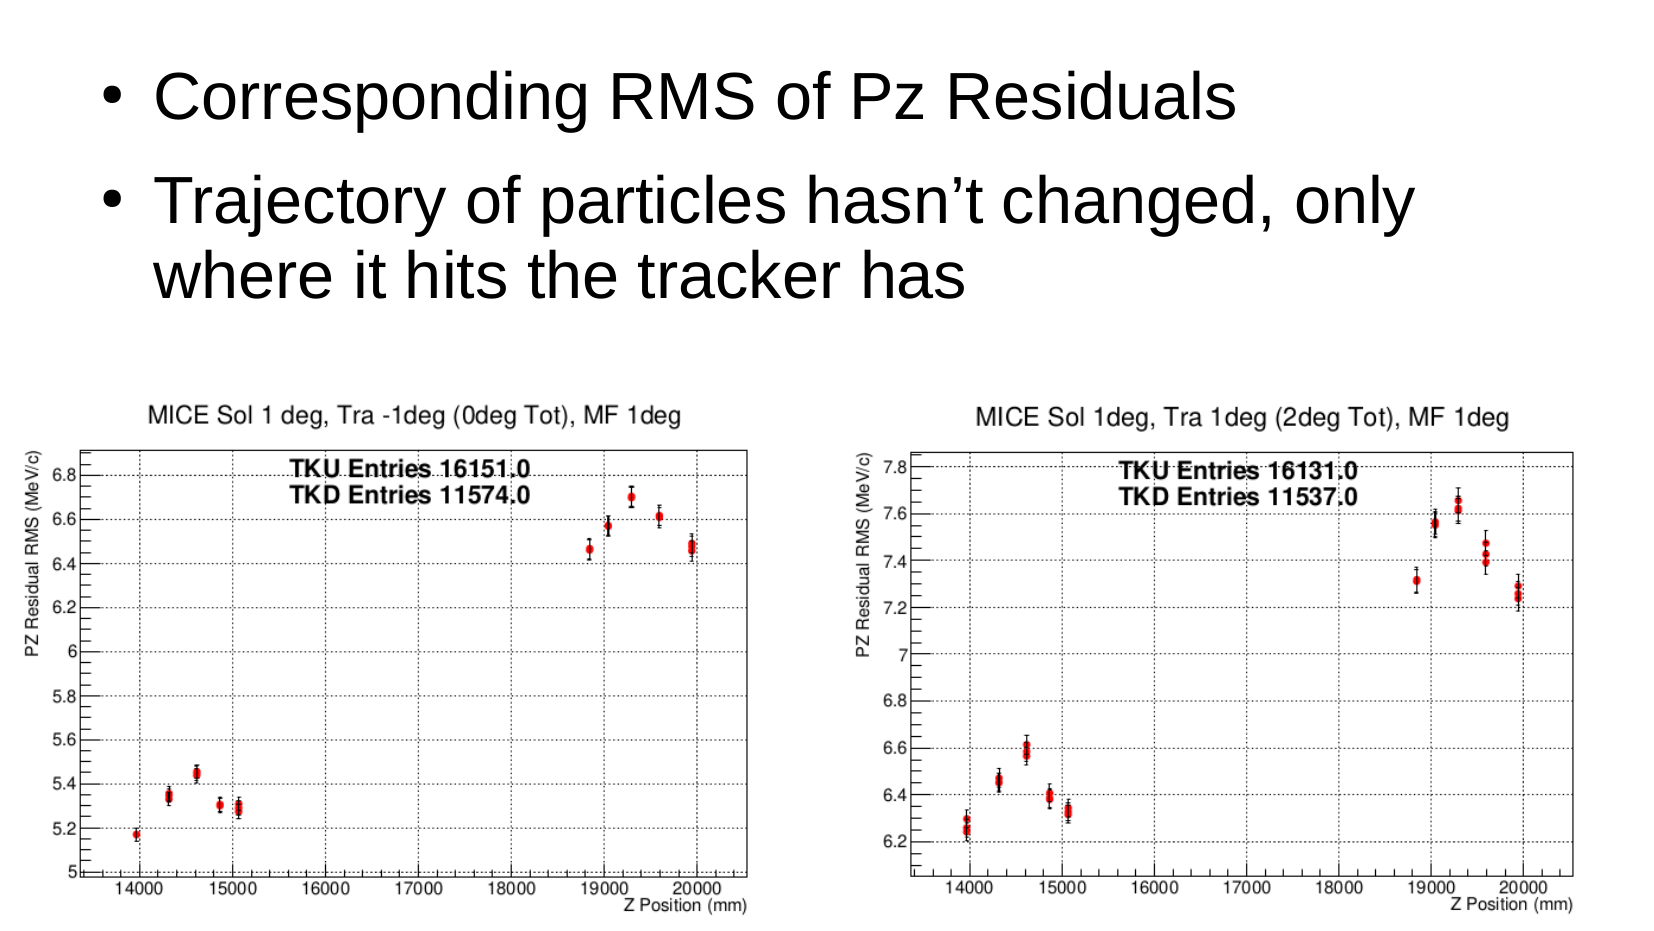

# Corresponding RMS of Pz Residuals
Trajectory of particles hasn’t changed, only where it hits the tracker has